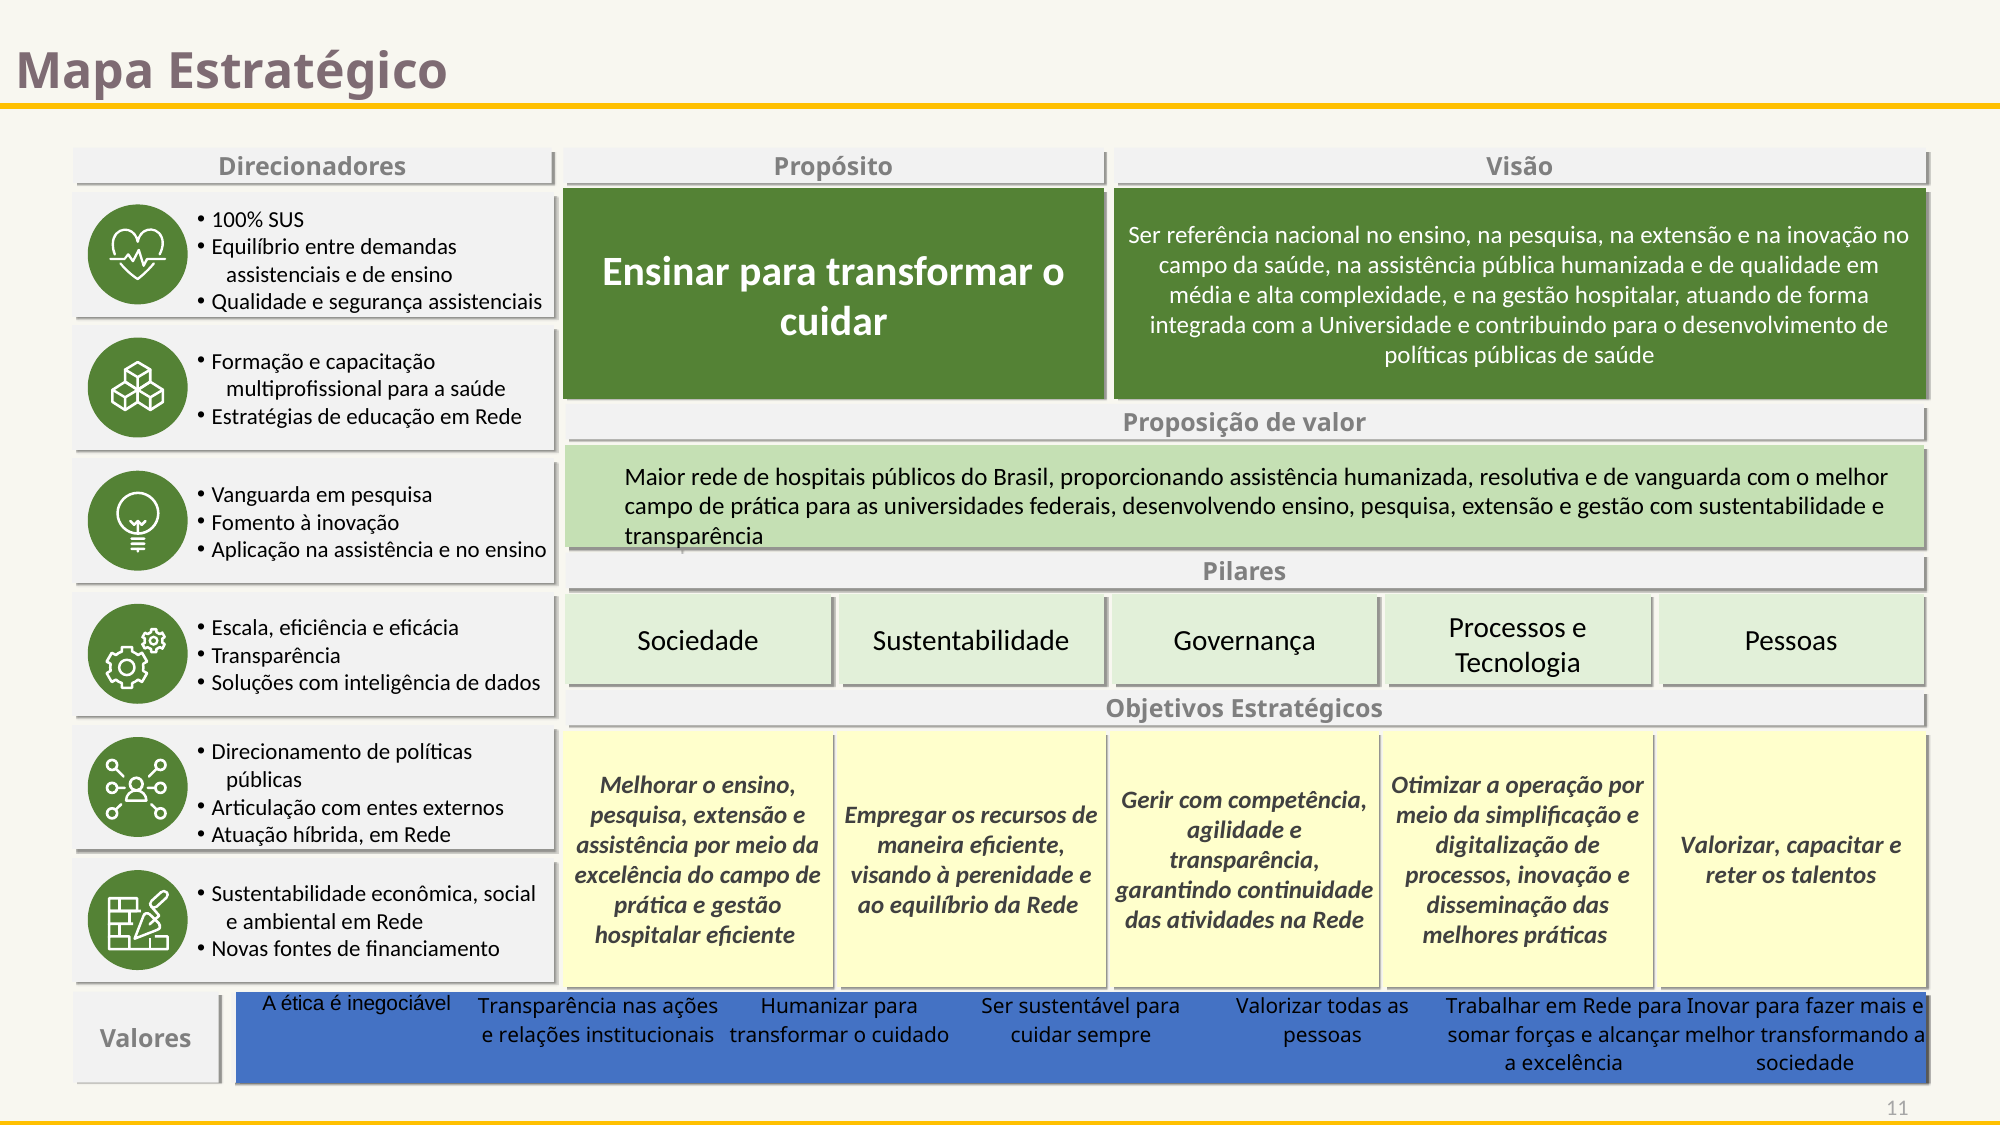

Mapa Estratégico
Direcionadores
Propósito
Visão
Ensinar para transformar o cuidar
Ser referência nacional no ensino, na pesquisa, na extensão e na inovação no campo da saúde, na assistência pública humanizada e de qualidade em média e alta complexidade, e na gestão hospitalar, atuando de forma integrada com a Universidade e contribuindo para o desenvolvimento de políticas públicas de saúde
100% SUS
Equilíbrio entre demandas assistenciais e de ensino
Qualidade e segurança assistenciais
Formação e capacitação multiprofissional para a saúde
Estratégias de educação em Rede
Proposição de valor
Maior rede de hospitais públicos do Brasil, proporcionando assistência humanizada, resolutiva e de vanguarda com o melhor campo de prática para as universidades federais, desenvolvendo ensino, pesquisa, extensão e gestão com sustentabilidade e transparência
Vanguarda em pesquisa
Fomento à inovação
Aplicação na assistência e no ensino
Pilares
Escala, eficiência e eficácia
Transparência
Soluções com inteligência de dados
Sociedade
Sustentabilidade
Governança
Processos e Tecnologia
Pessoas
Objetivos Estratégicos
Direcionamento de políticas públicas
Articulação com entes externos
Atuação híbrida, em Rede
Melhorar o ensino, pesquisa, extensão e assistência por meio da excelência do campo de prática e gestão hospitalar eficiente
Empregar os recursos de maneira eficiente, visando à perenidade e ao equilíbrio da Rede
Gerir com competência, agilidade e transparência, garantindo continuidade das atividades na Rede
Otimizar a operação por meio da simplificação e digitalização de processos, inovação e disseminação das melhores práticas
Valorizar, capacitar e reter os talentos
Sustentabilidade econômica, social e ambiental em Rede
Novas fontes de financiamento
Valores
| A ética é inegociável | Transparência nas ações e relações institucionais | Humanizar para transformar o cuidado | Ser sustentável para cuidar sempre | Valorizar todas as pessoas | Trabalhar em Rede para somar forças e alcançar a excelência | Inovar para fazer mais e melhor transformando a sociedade |
| --- | --- | --- | --- | --- | --- | --- |